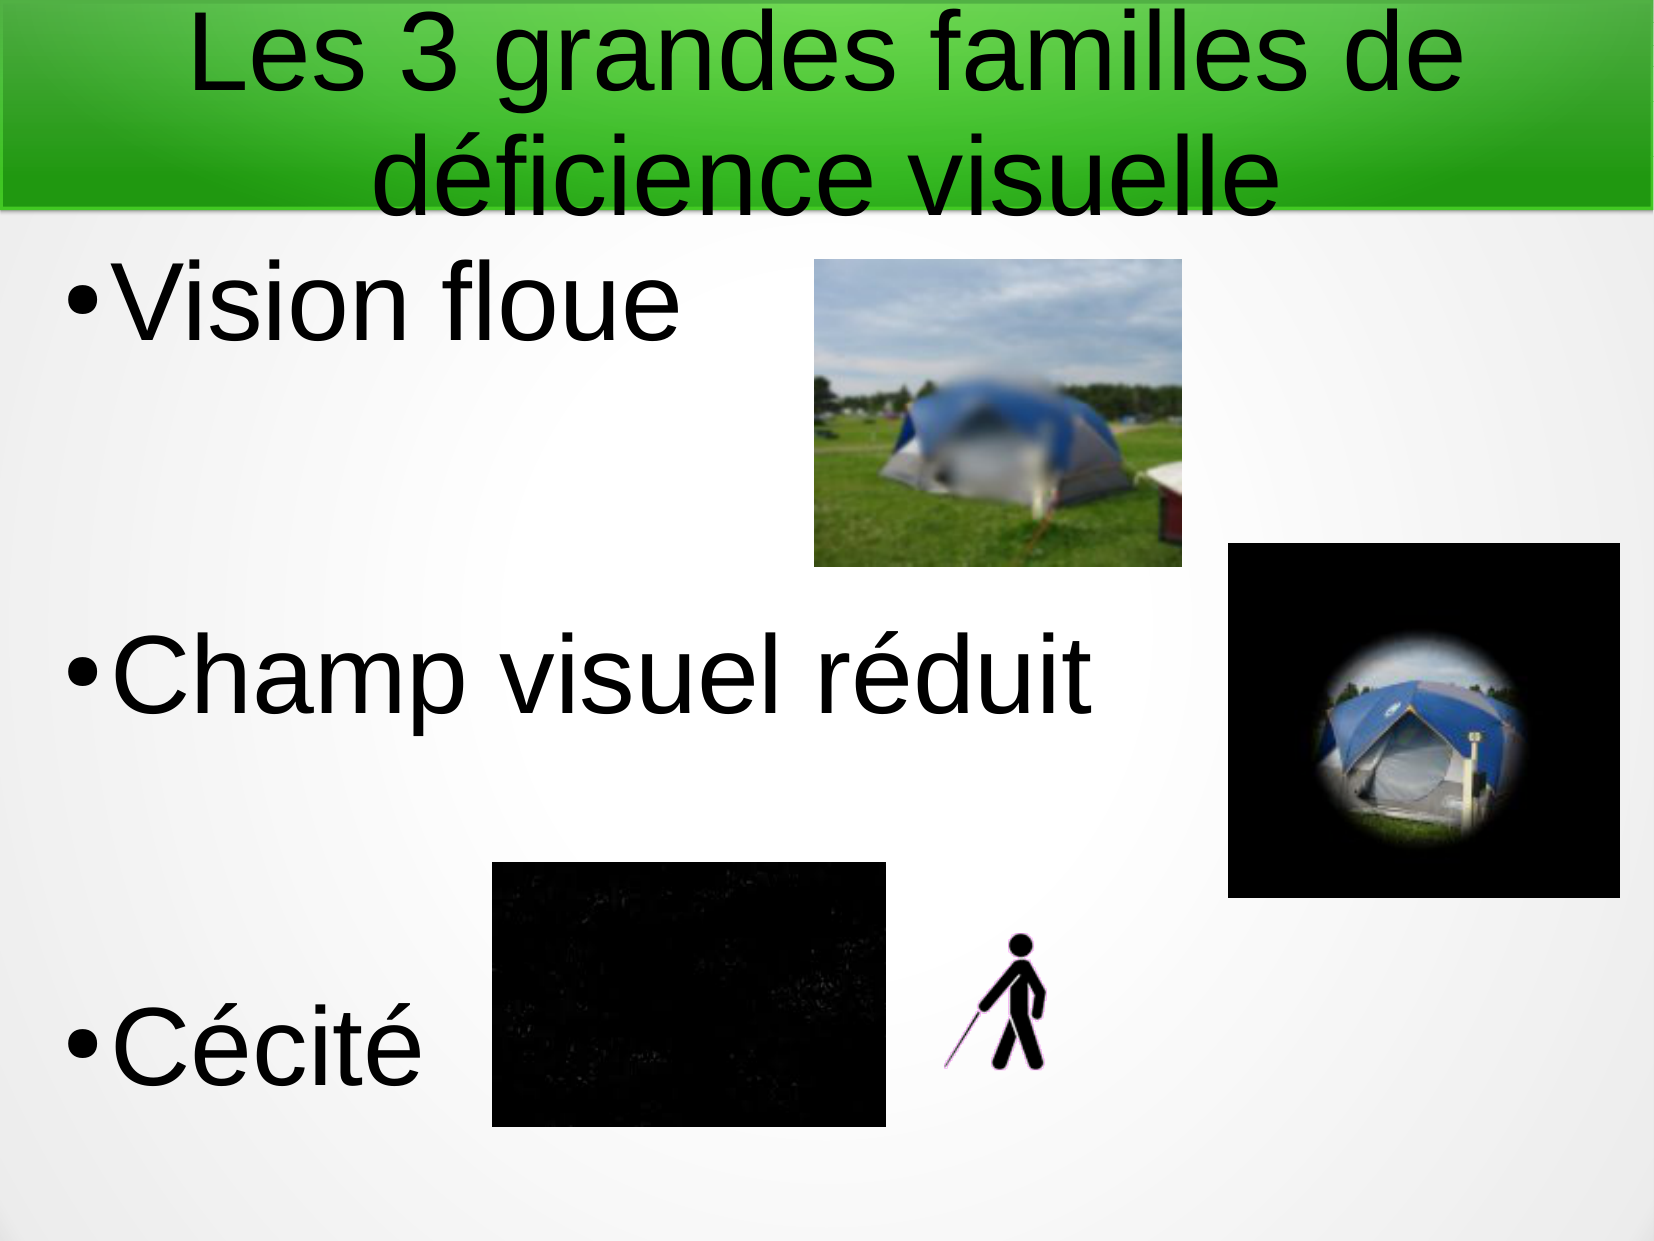

# Les 3 grandes familles de déficience visuelle
Vision floue
Champ visuel réduit
Cécité